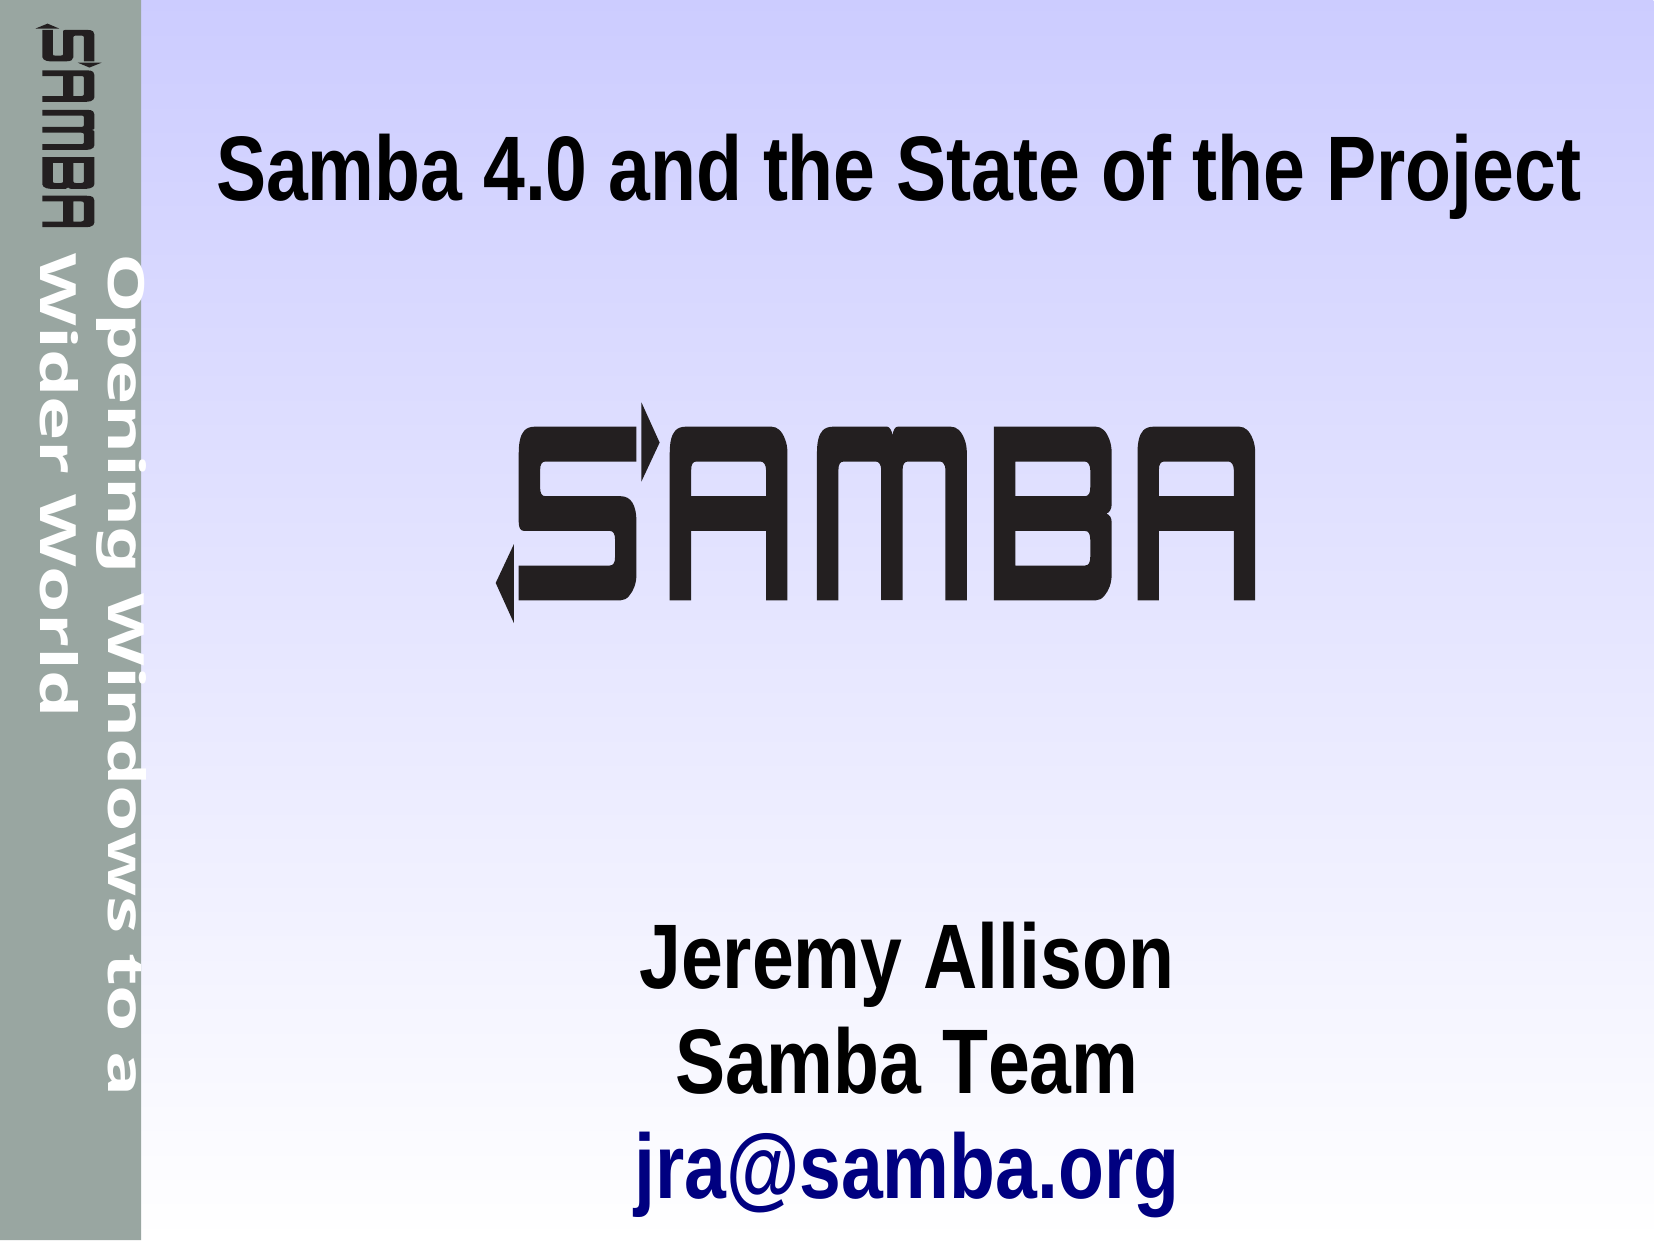

# Samba 4.0 and the State of the Project
Jeremy Allison
Samba Team
jra@samba.org